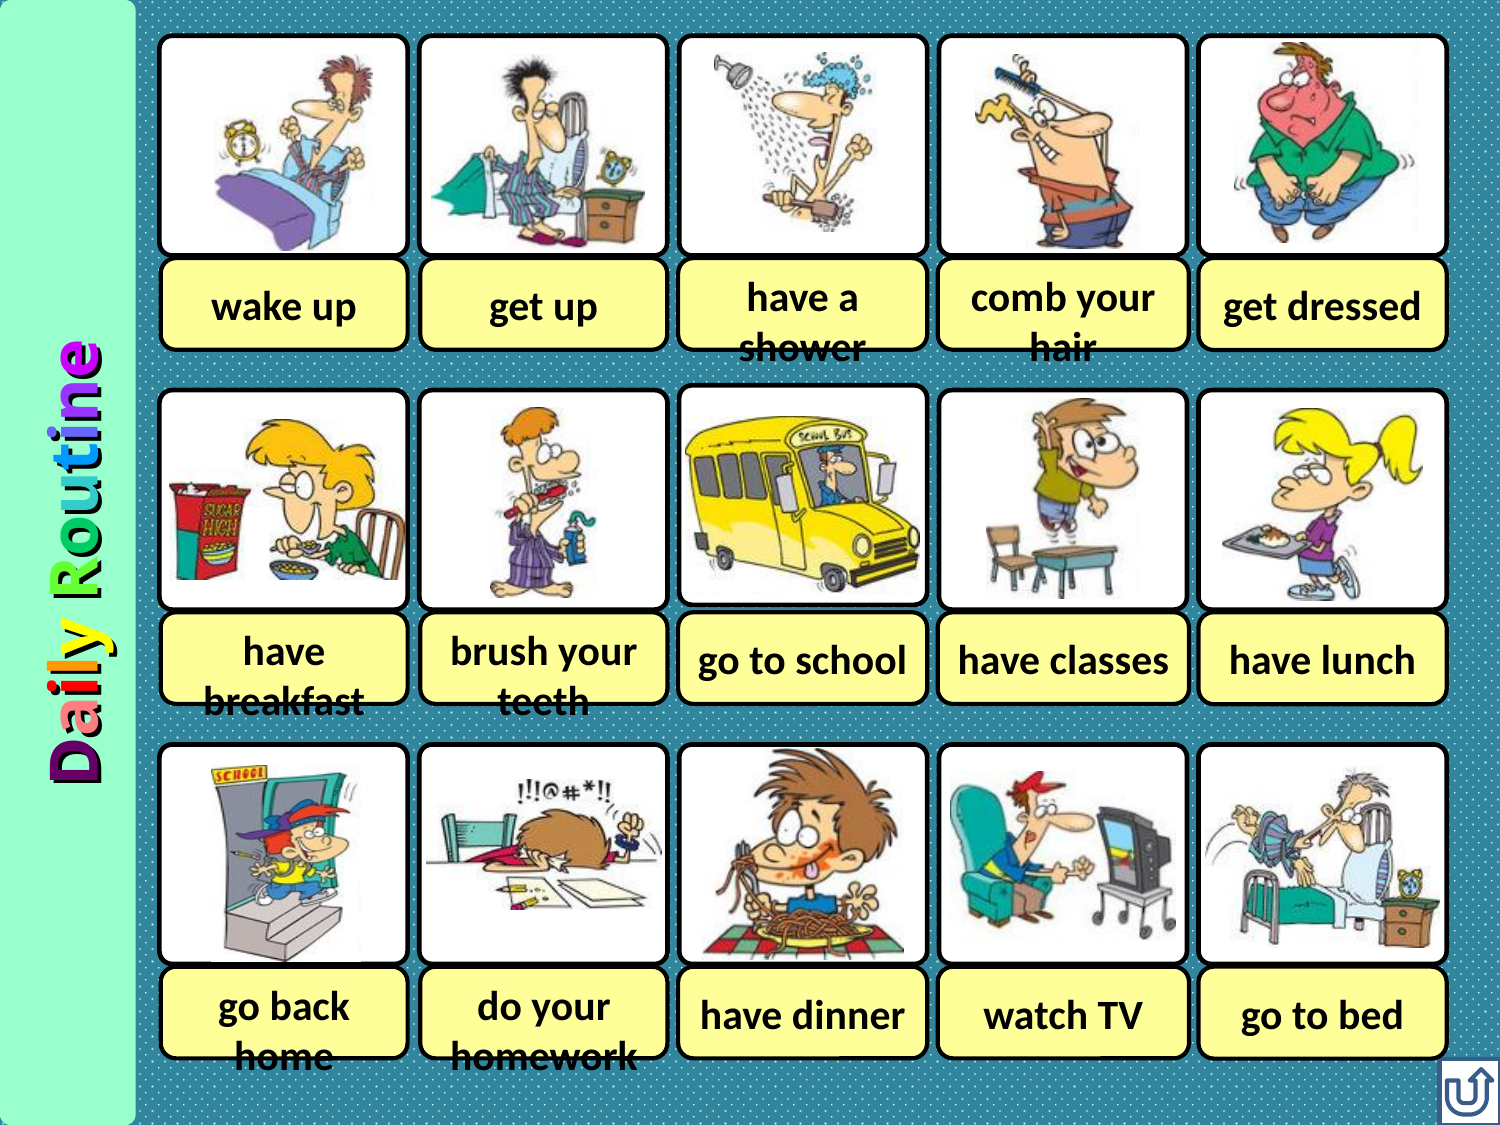

wake up
get up
have a shower
comb your hair
get dressed
Daily Routine
have breakfast
brush your teeth
go to school
have classes
have lunch
go back home
do your homework
have dinner
watch TV
go to bed